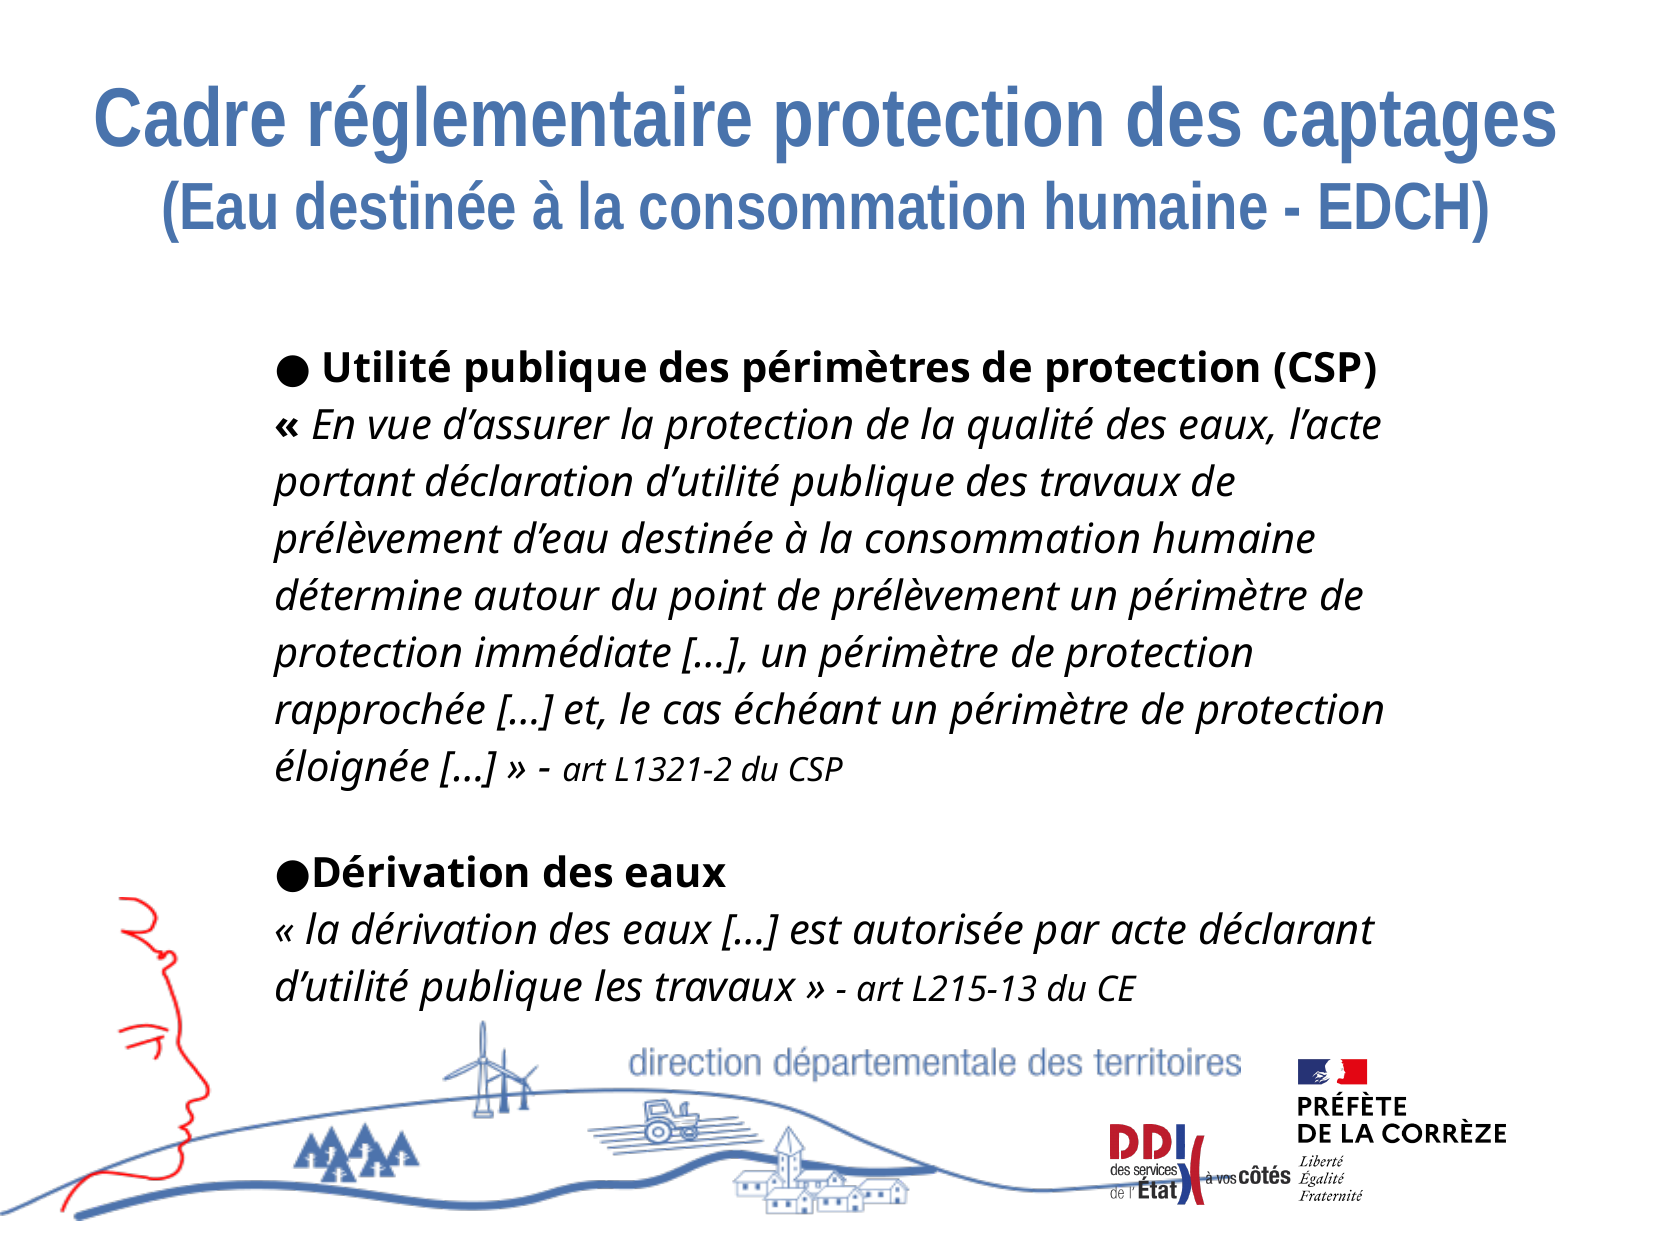

# Cadre réglementaire protection des captages (Eau destinée à la consommation humaine - EDCH)
● Utilité publique des périmètres de protection (CSP)
« En vue d’assurer la protection de la qualité des eaux, l’acte portant déclaration d’utilité publique des travaux de prélèvement d’eau destinée à la consommation humaine détermine autour du point de prélèvement un périmètre de protection immédiate […], un périmètre de protection
rapprochée […] et, le cas échéant un périmètre de protection éloignée […] » - art L1321-2 du CSP
●Dérivation des eaux
« la dérivation des eaux […] est autorisée par acte déclarant d’utilité publique les travaux » - art L215-13 du CE